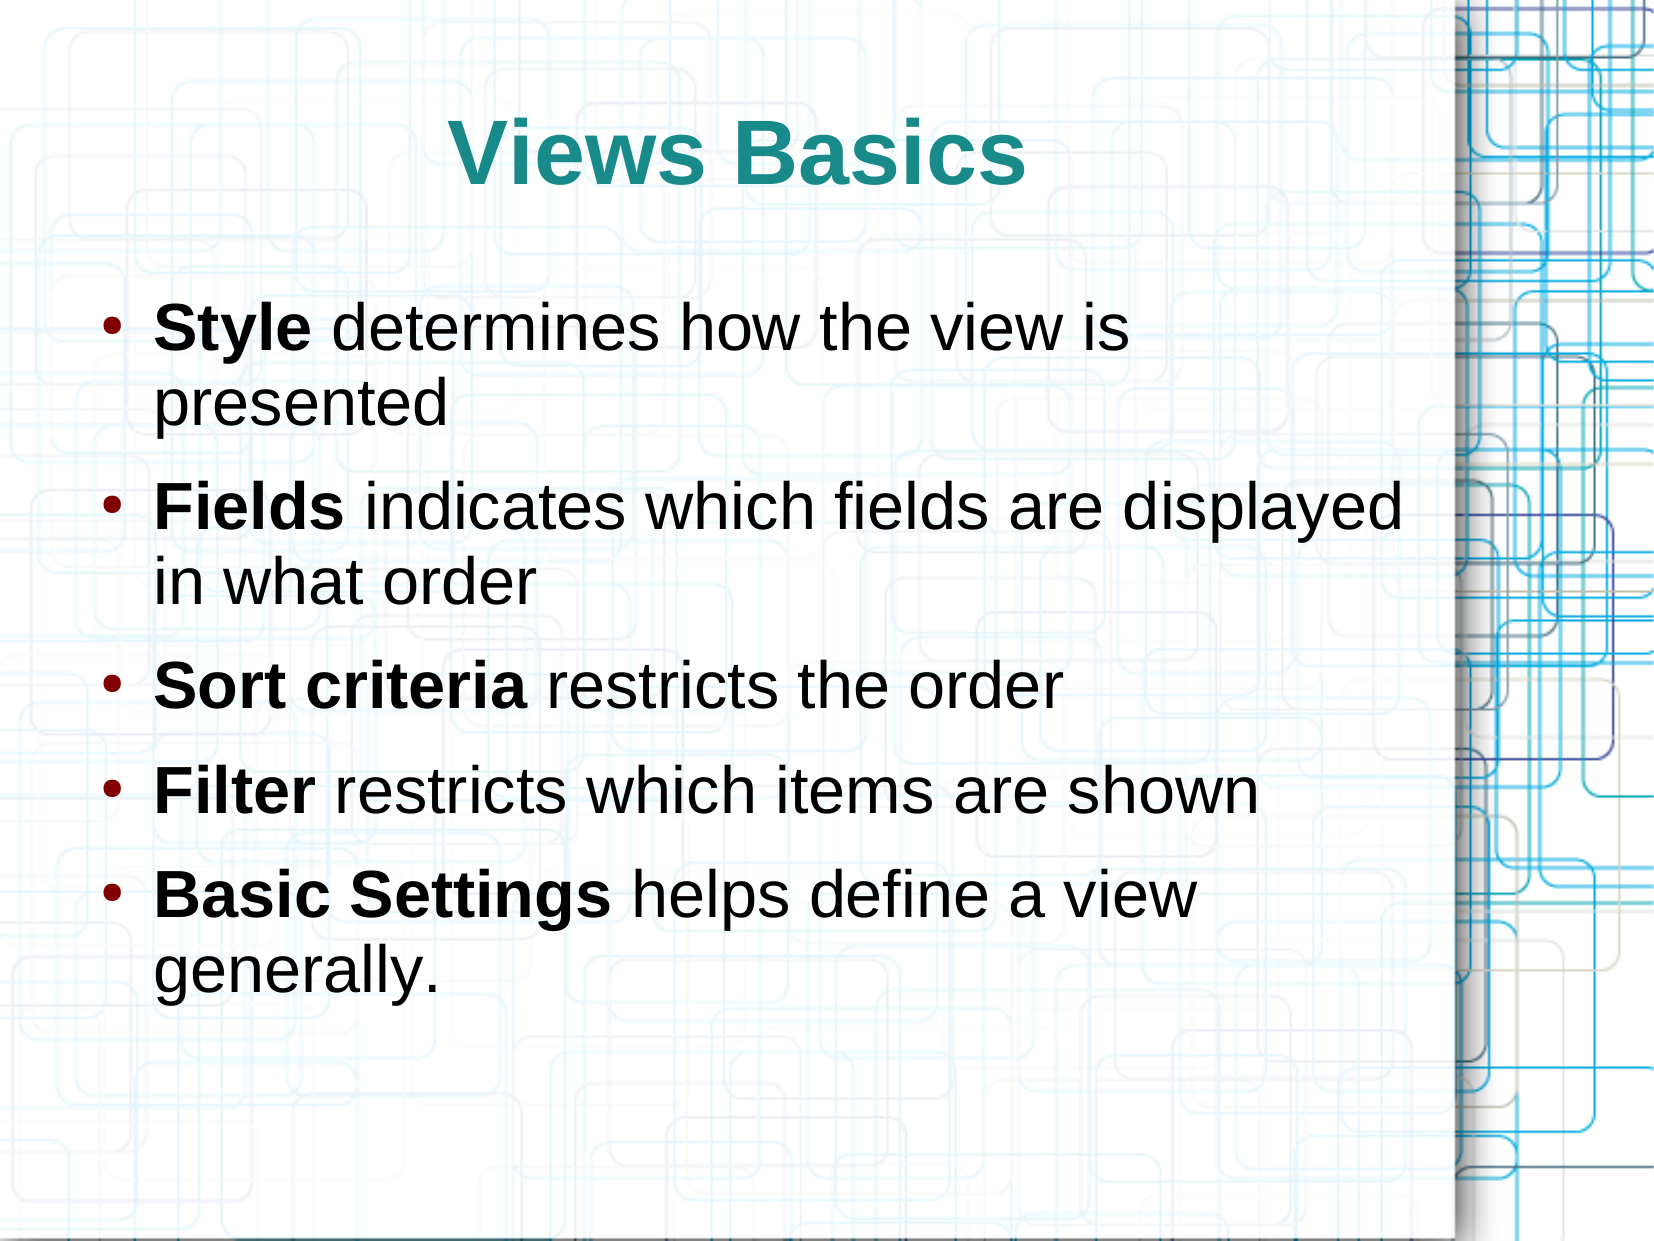

# Views Basics
Style determines how the view is presented
Fields indicates which fields are displayed in what order
Sort criteria restricts the order
Filter restricts which items are shown
Basic Settings helps define a view generally.